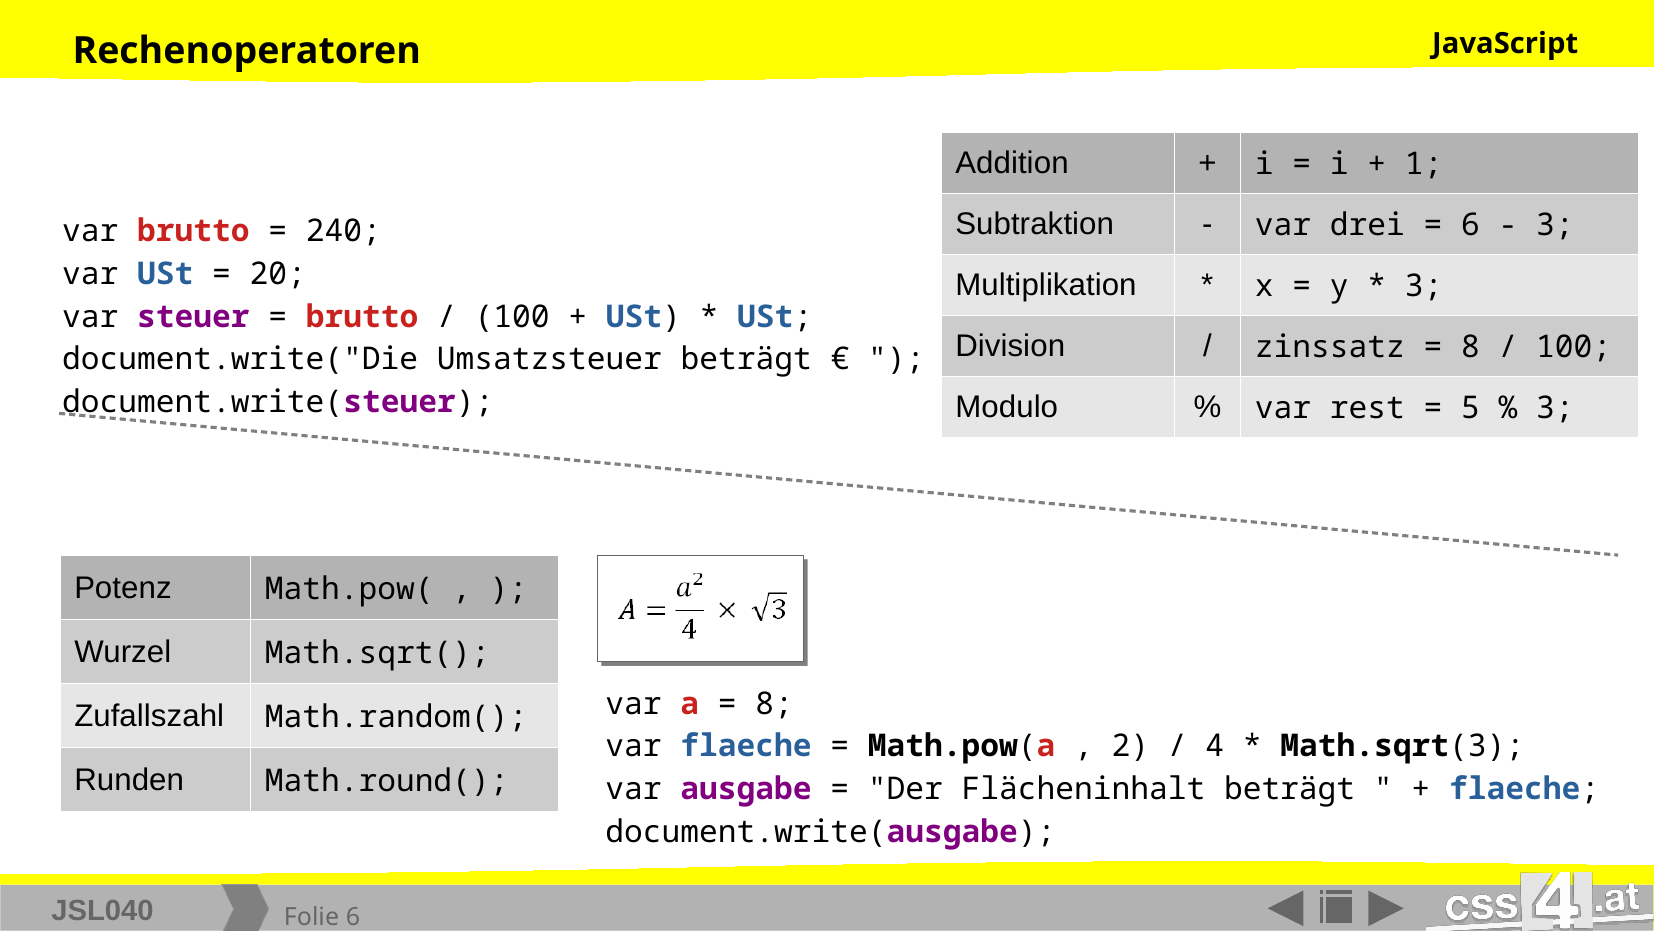

JavaScript
Rechenoperatoren
| Addition | + | i = i + 1; |
| --- | --- | --- |
| Subtraktion | - | var drei = 6 - 3; |
| Multiplikation | \* | x = y \* 3; |
| Division | / | zinssatz = 8 / 100; |
| Modulo | % | var rest = 5 % 3; |
var brutto = 240;
var USt = 20;
var steuer = brutto / (100 + USt) * USt;
document.write("Die Umsatzsteuer beträgt € ");
document.write(steuer);
| Potenz | Math.pow( , ); |
| --- | --- |
| Wurzel | Math.sqrt(); |
| Zufallszahl | Math.random(); |
| Runden | Math.round(); |
var a = 8;
var flaeche = Math.pow(a , 2) / 4 * Math.sqrt(3);
var ausgabe = "Der Flächeninhalt beträgt " + flaeche;
document.write(ausgabe);
JSL040
Folie